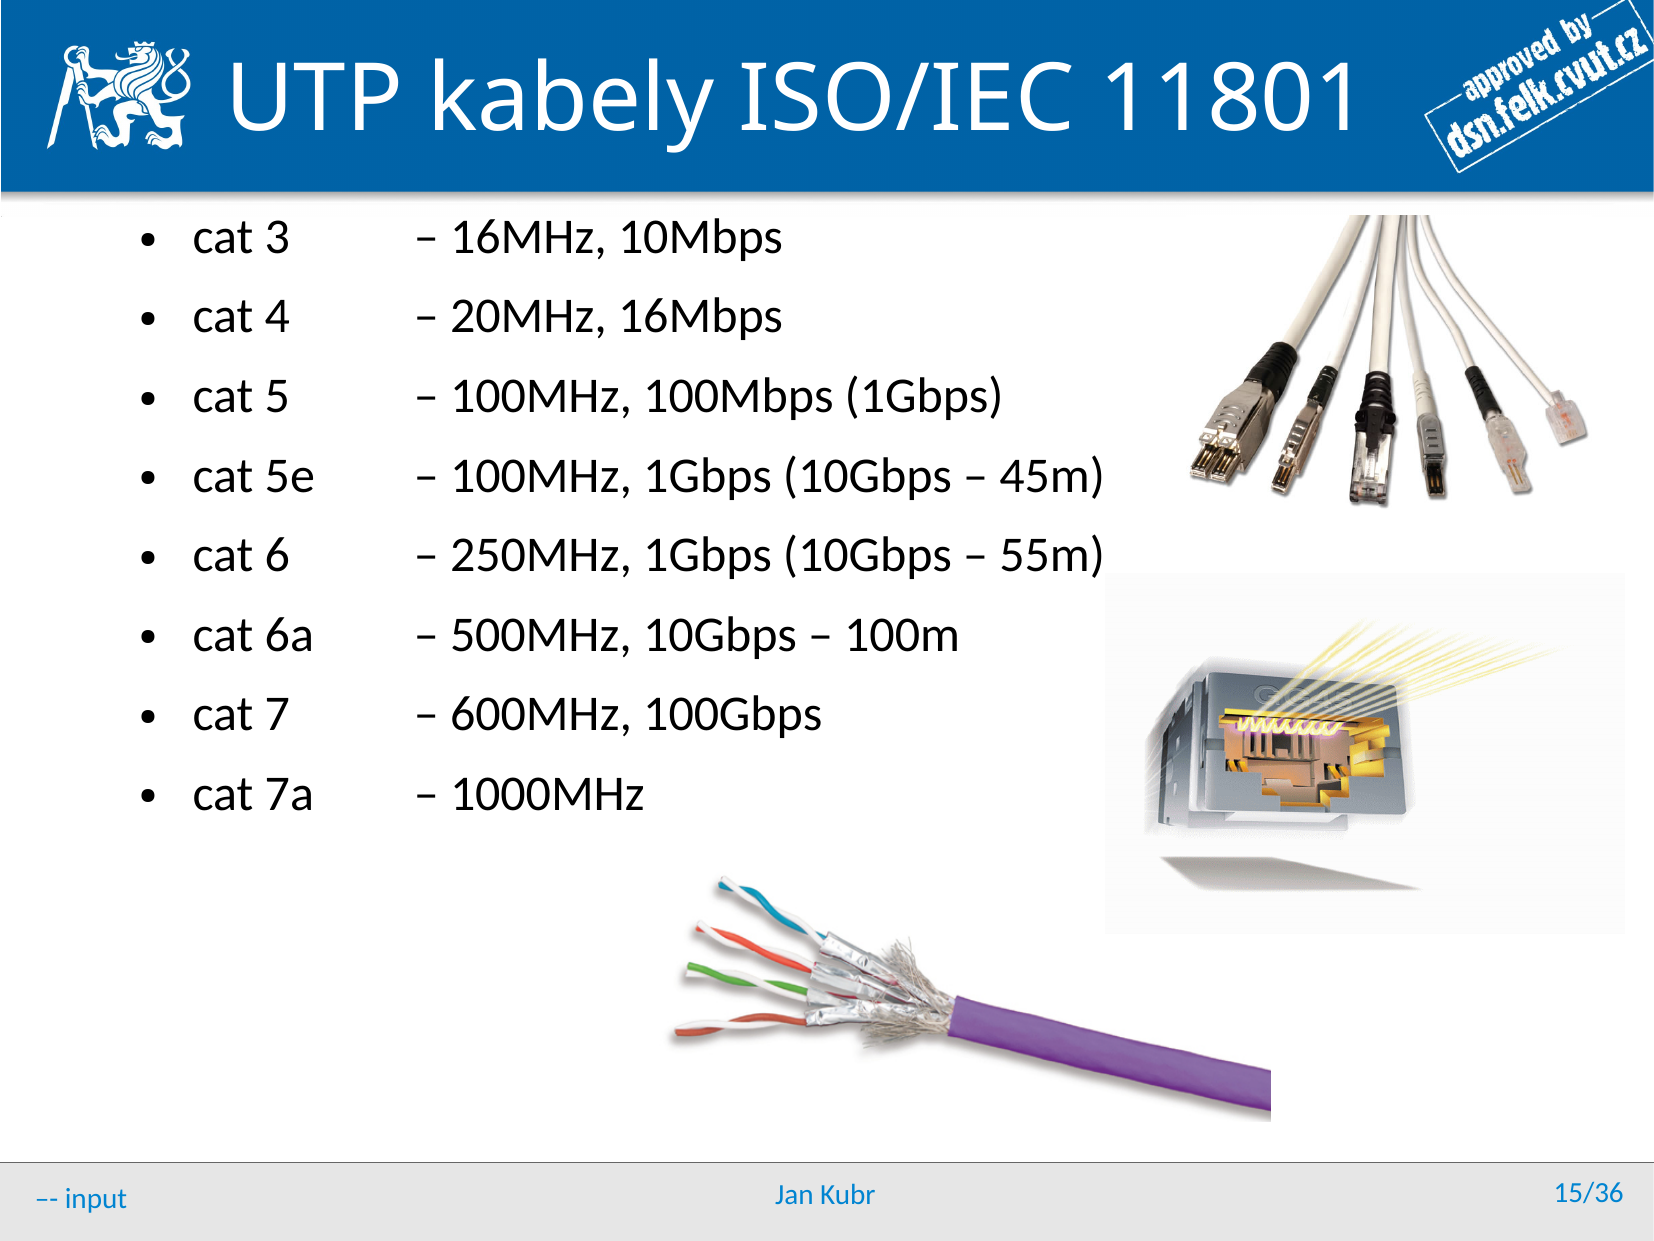

# UTP kabely ISO/IEC 11801
cat 3		– 16MHz, 10Mbps
cat 4		– 20MHz, 16Mbps
cat 5		– 100MHz, 100Mbps (1Gbps)
cat 5e		– 100MHz, 1Gbps (10Gbps – 45m)
cat 6		– 250MHz, 1Gbps (10Gbps – 55m)
cat 6a		– 500MHz, 10Gbps – 100m
cat 7 		– 600MHz, 100Gbps
cat 7a		– 1000MHz
15
Jan Kubr
02/2006